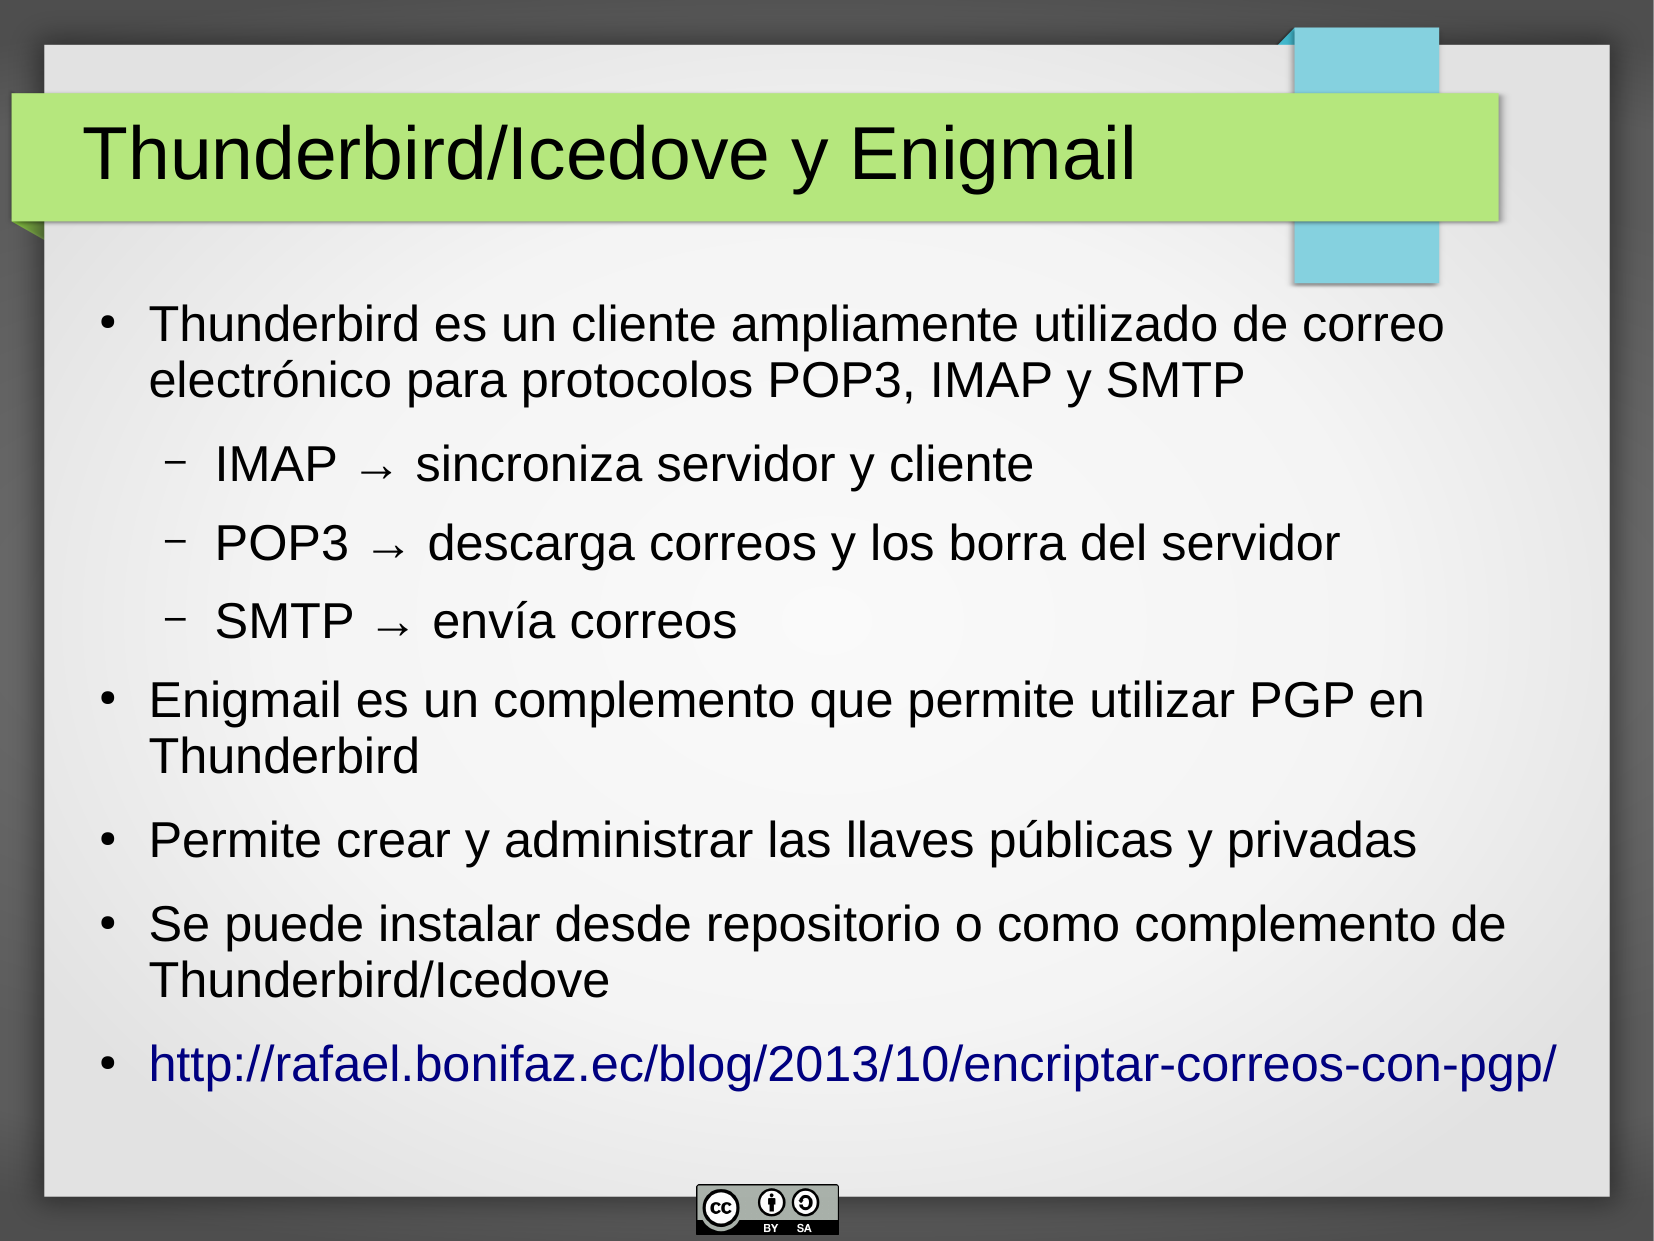

# Thunderbird/Icedove y Enigmail
Thunderbird es un cliente ampliamente utilizado de correo electrónico para protocolos POP3, IMAP y SMTP
IMAP → sincroniza servidor y cliente
POP3 → descarga correos y los borra del servidor
SMTP → envía correos
Enigmail es un complemento que permite utilizar PGP en Thunderbird
Permite crear y administrar las llaves públicas y privadas
Se puede instalar desde repositorio o como complemento de Thunderbird/Icedove
http://rafael.bonifaz.ec/blog/2013/10/encriptar-correos-con-pgp/